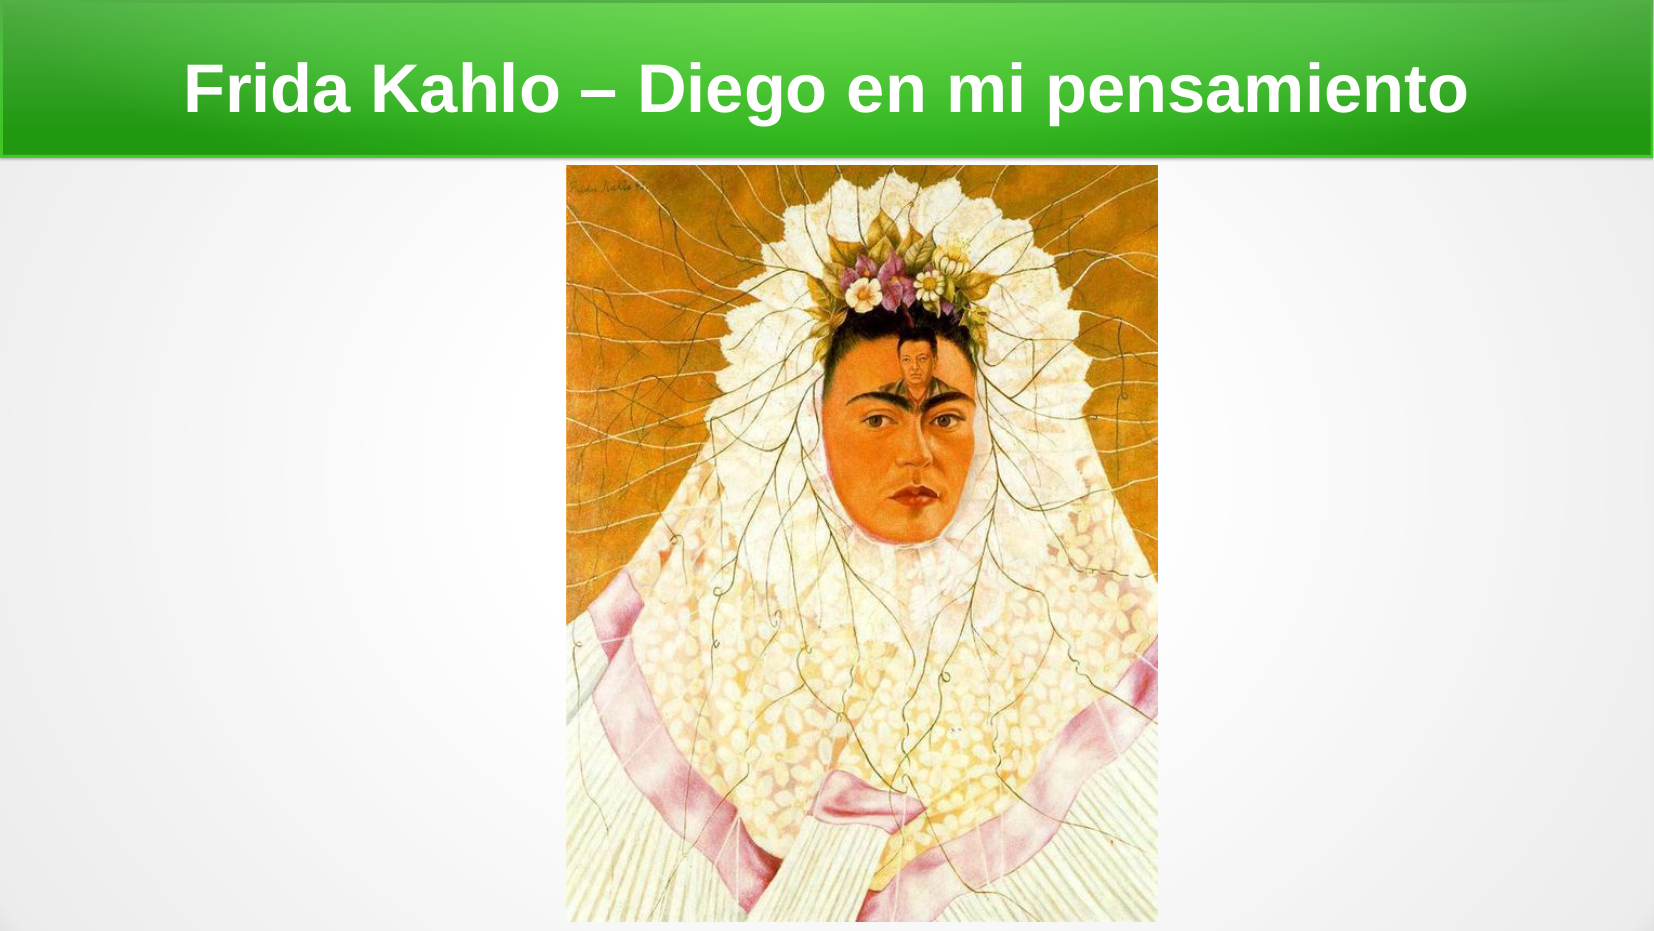

# Frida Kahlo – Diego en mi pensamiento